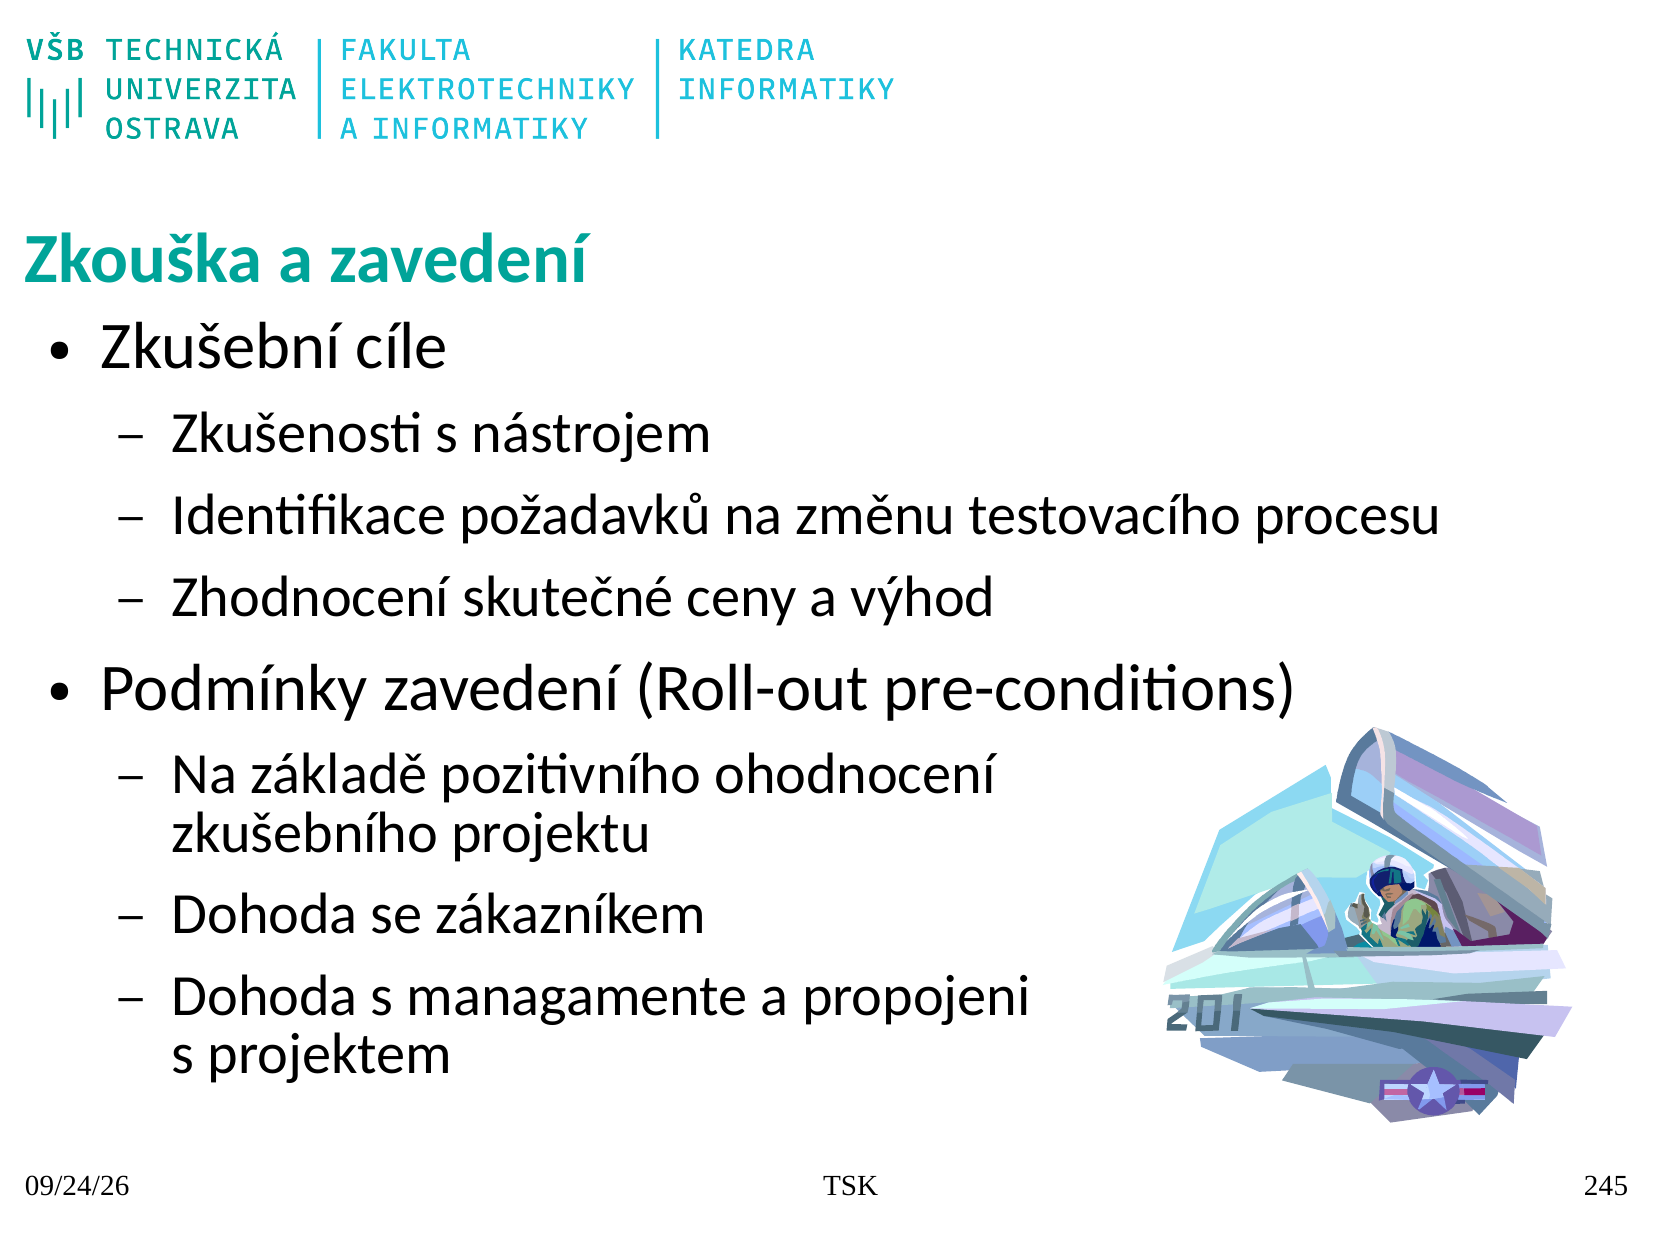

# Zkouška a zavedení
Zkušební cíle
Zkušenosti s nástrojem
Identifikace požadavků na změnu testovacího procesu
Zhodnocení skutečné ceny a výhod
Podmínky zavedení (Roll-out pre-conditions)
Na základě pozitivního ohodnocení
zkušebního projektu
Dohoda se zákazníkem
Dohoda s managamente a propojeni
s projektem
TSK
245